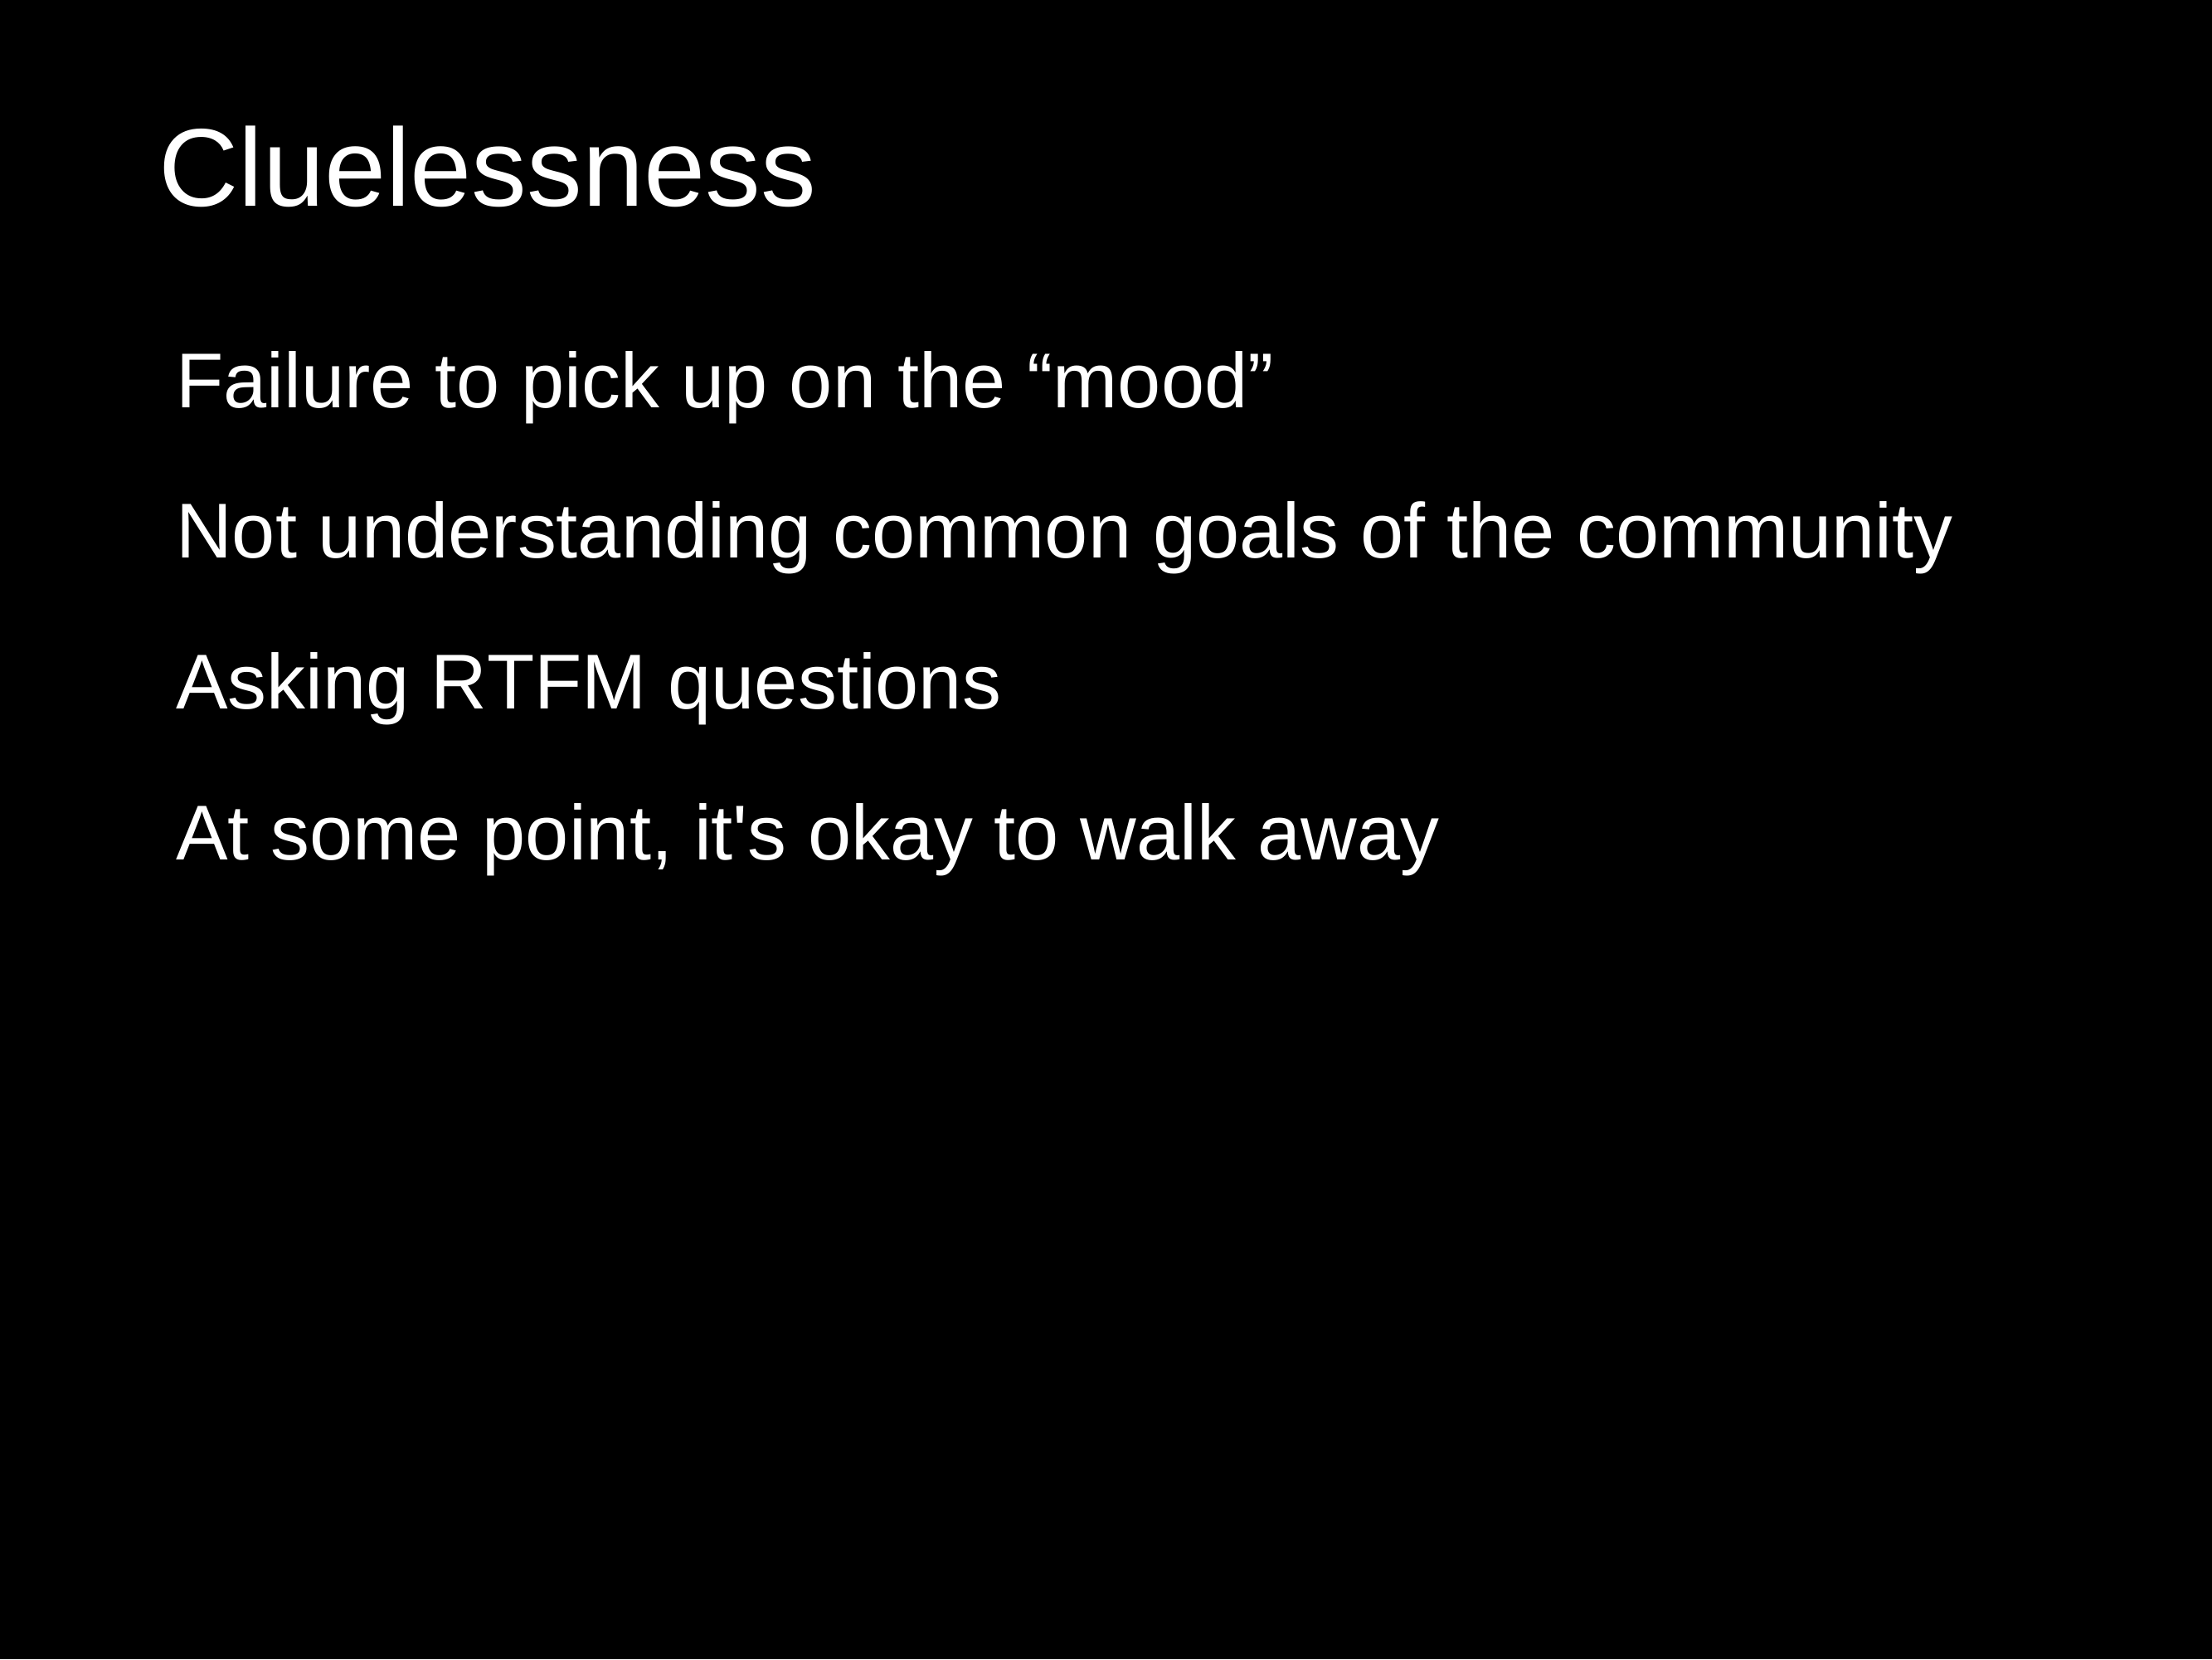

# Cluelessness
Failure to pick up on the “mood”
Not understanding common goals of the community
Asking RTFM questions
At some point, it's okay to walk away